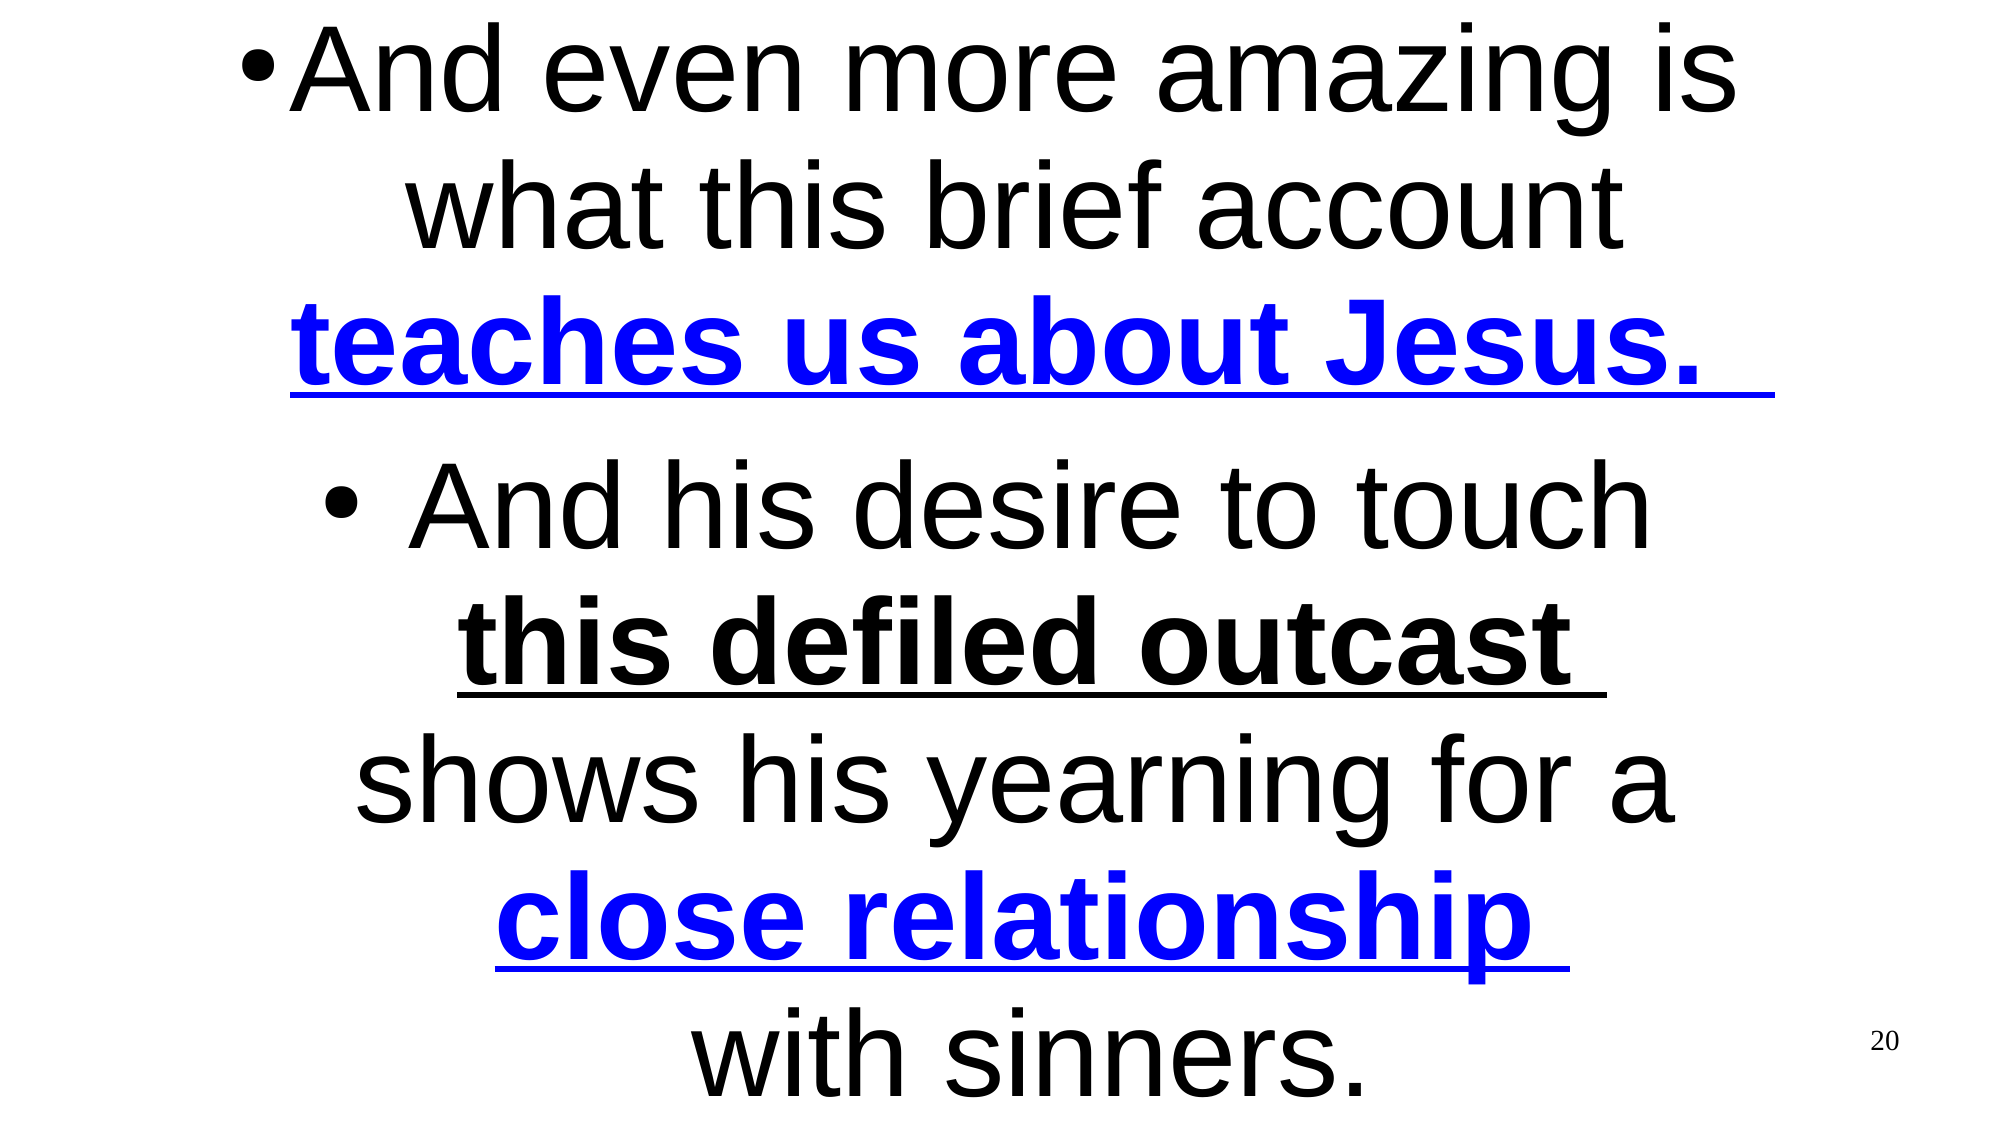

# And even more amazing is what this brief account teaches us about Jesus.
 And his desire to touch
this defiled outcast
shows his yearning for a
close relationship
with sinners.
20